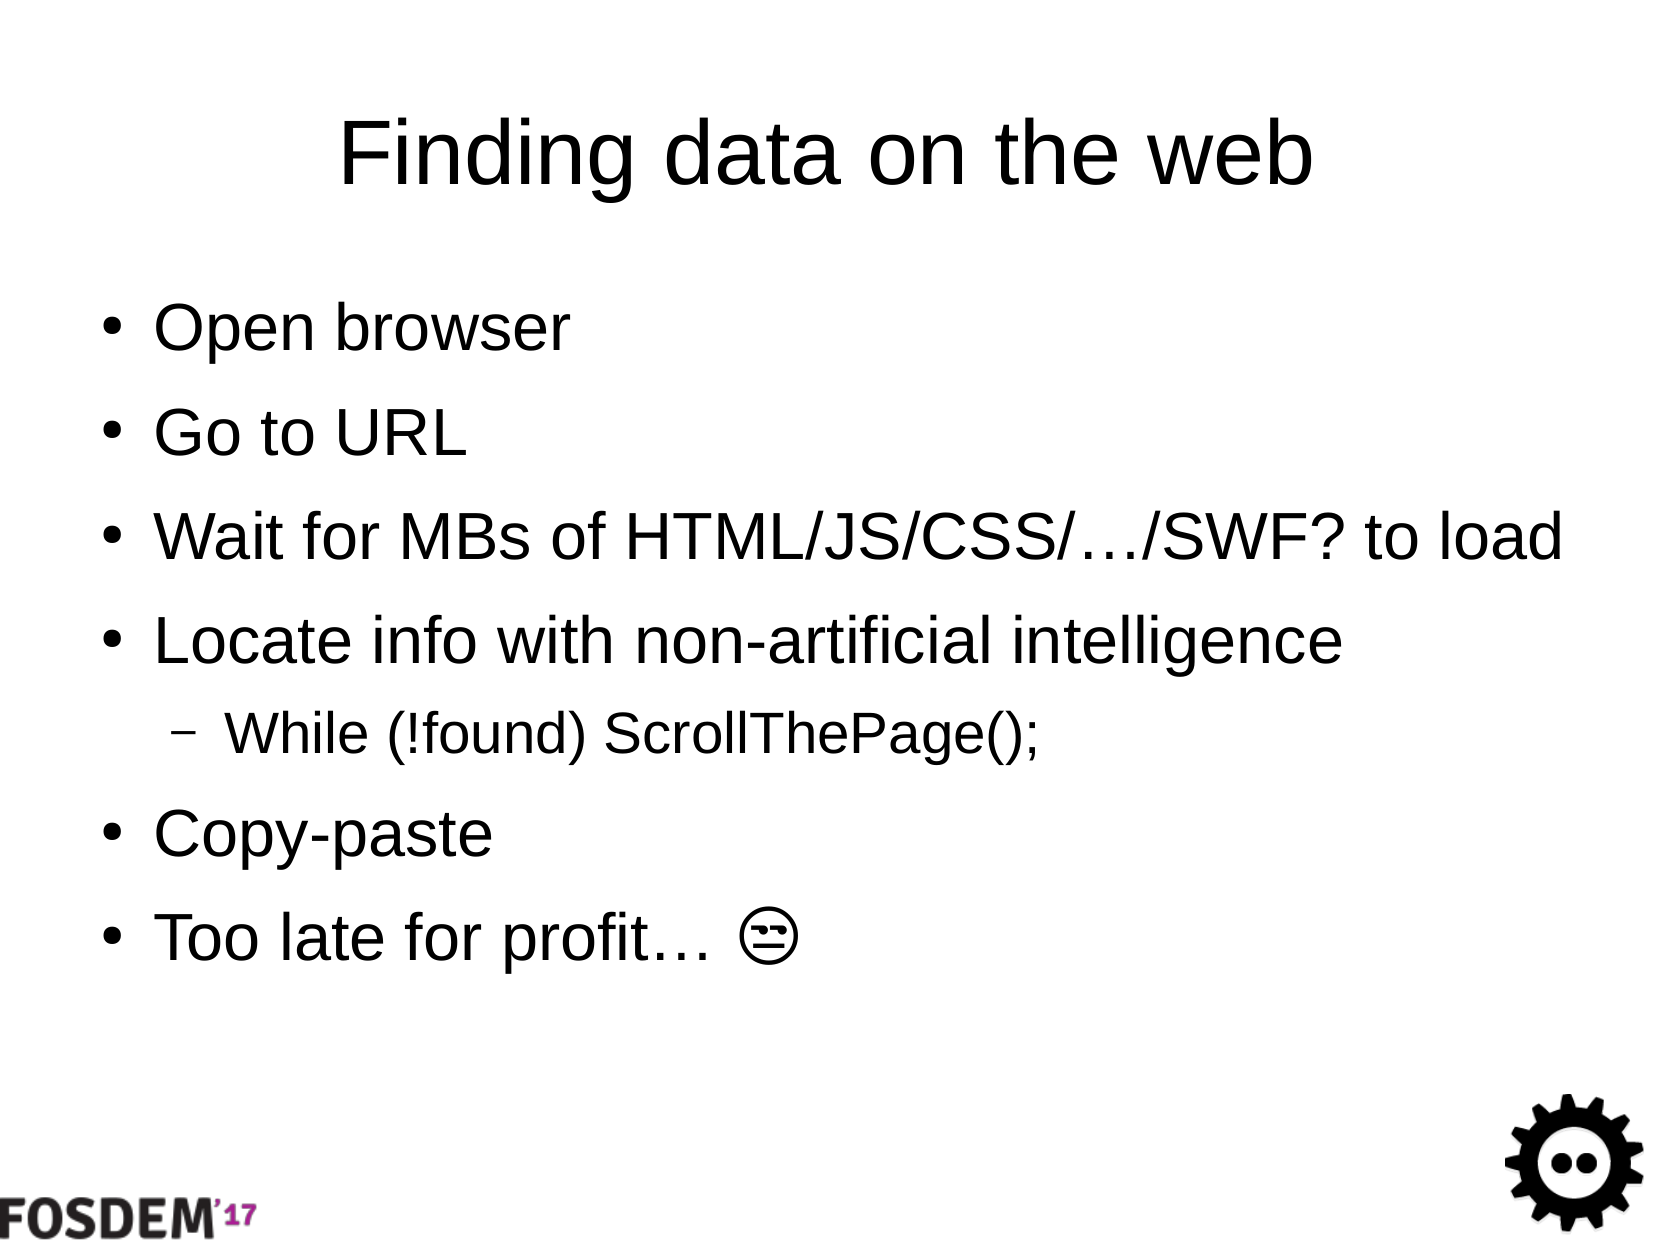

# Finding data on the web
Open browser
Go to URL
Wait for MBs of HTML/JS/CSS/…/SWF? to load
Locate info with non-artificial intelligence
While (!found) ScrollThePage();
Copy-paste
Too late for profit… 😒